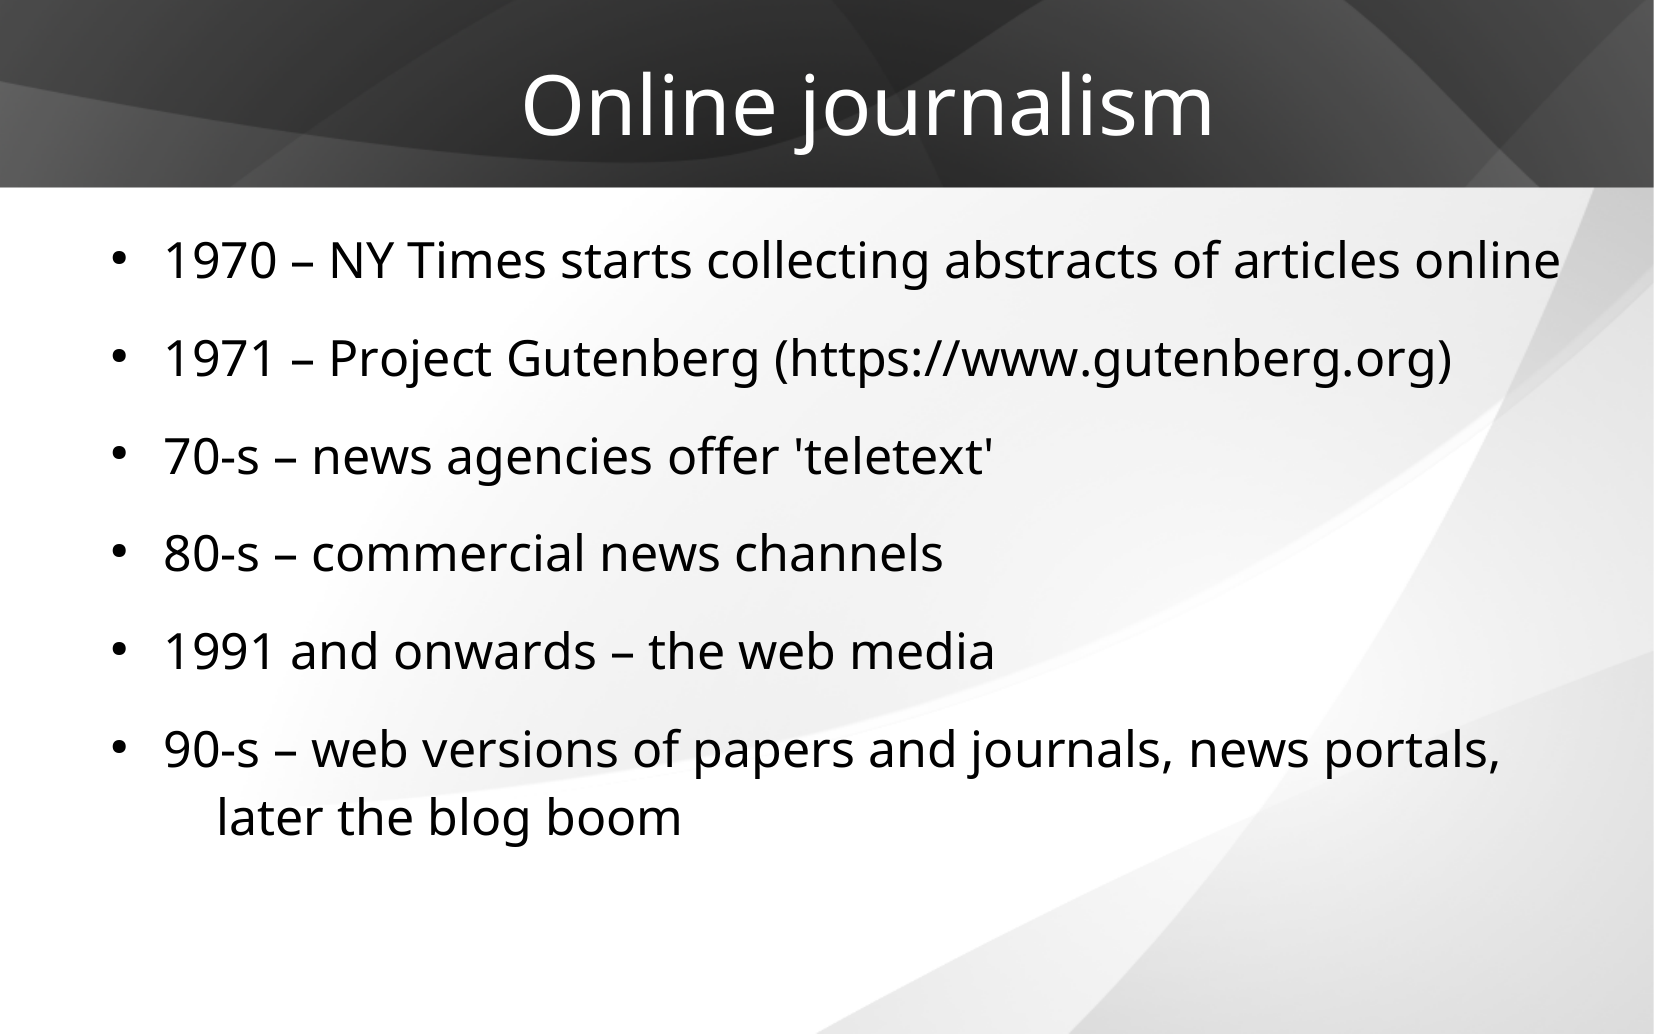

# Online journalism
1970 – NY Times starts collecting abstracts of articles online
1971 – Project Gutenberg (https://www.gutenberg.org)
70-s – news agencies offer 'teletext'
80-s – commercial news channels
1991 and onwards – the web media
90-s – web versions of papers and journals, news portals, later the blog boom